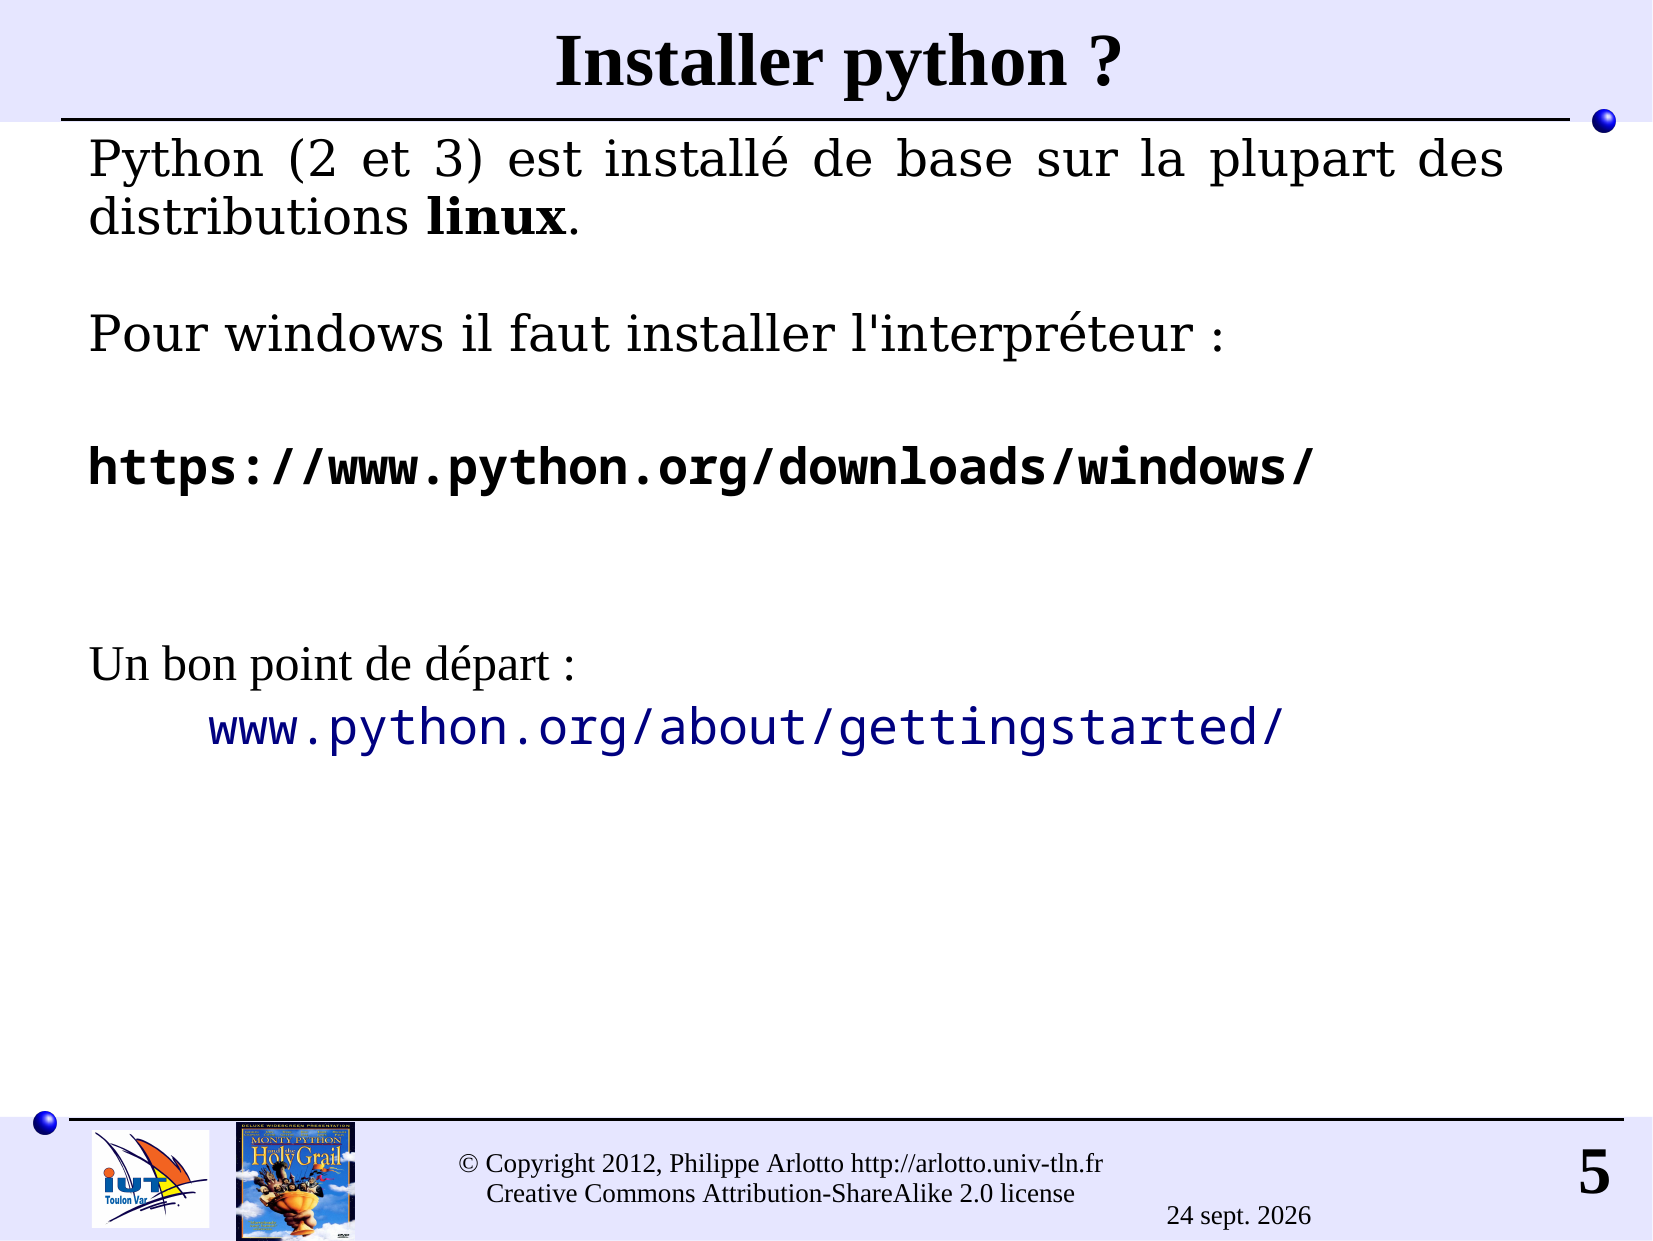

# Installer python ?
Python (2 et 3) est installé de base sur la plupart des distributions linux.
Pour windows il faut installer l'interpréteur :
https://www.python.org/downloads/windows/
Un bon point de départ :
 www.python.org/about/gettingstarted/